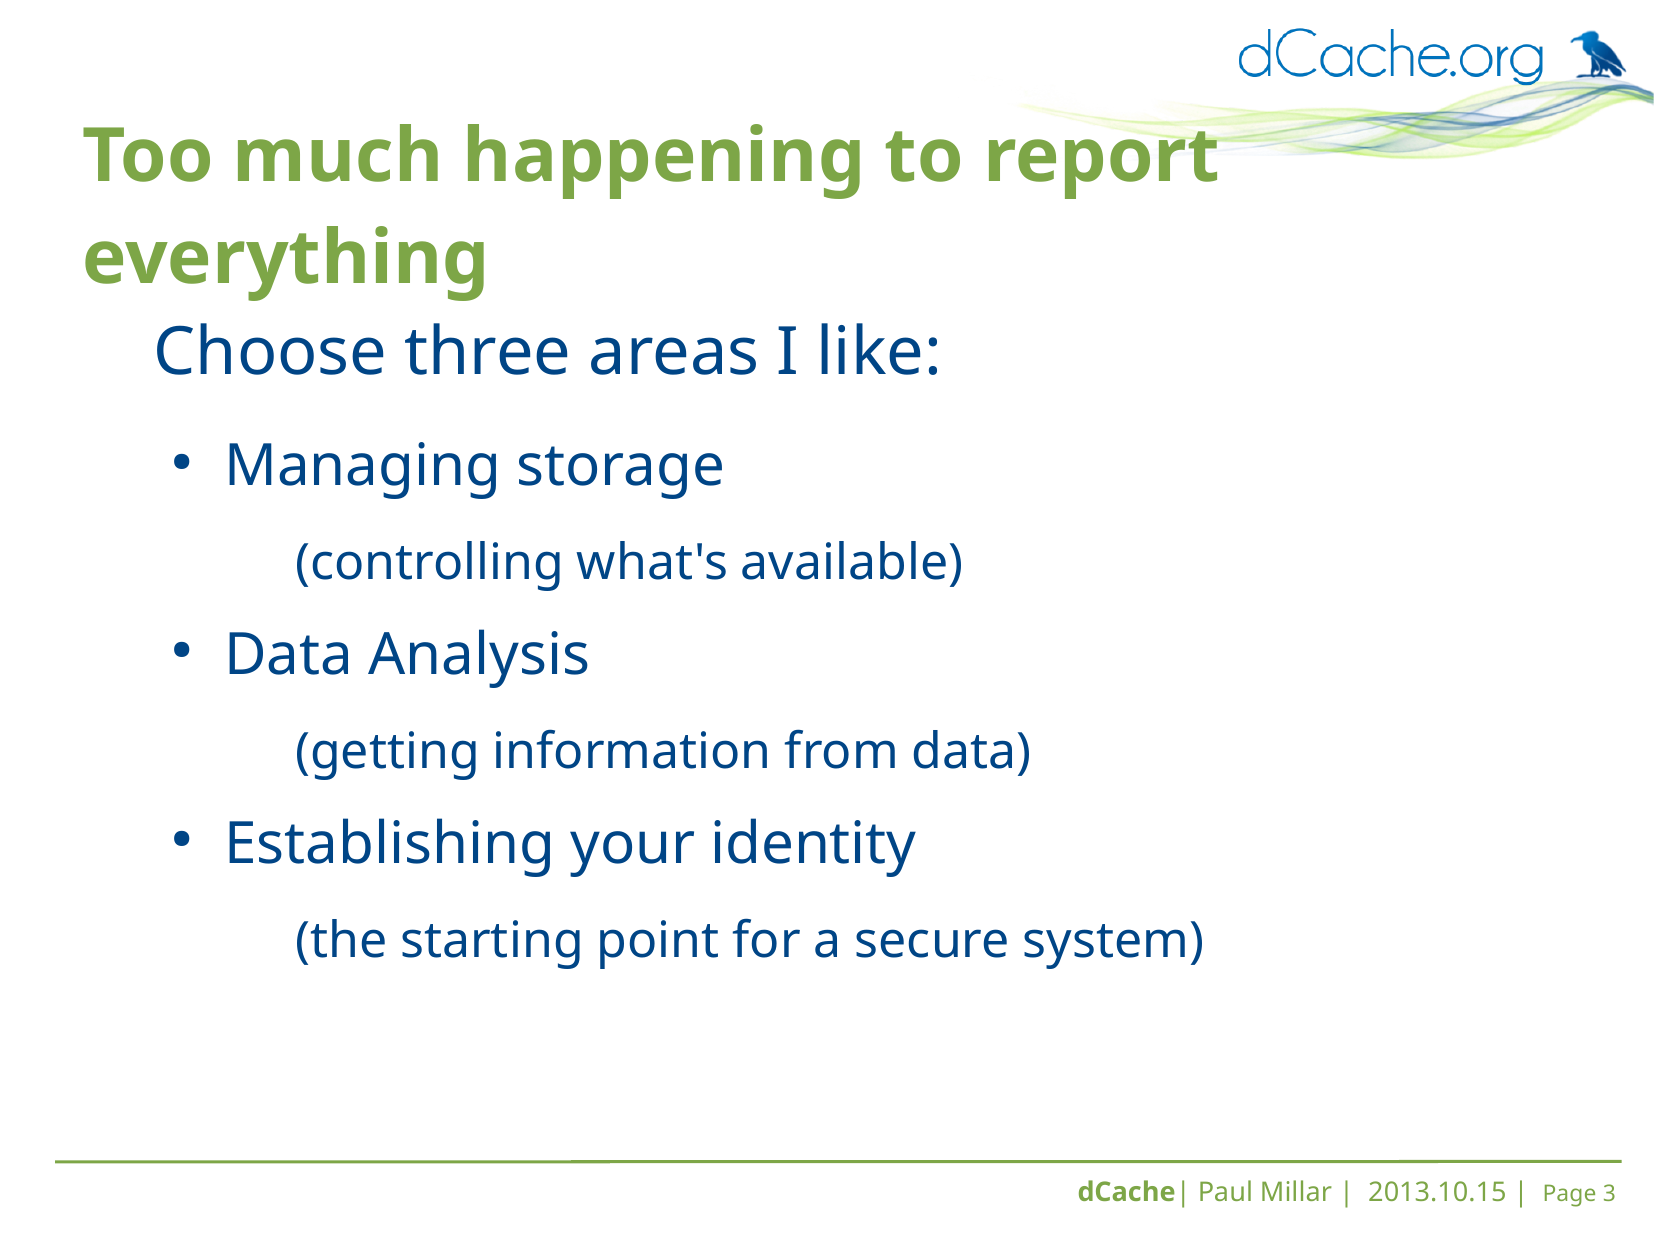

# Too much happening to report everything
Choose three areas I like:
Managing storage
(controlling what's available)
Data Analysis
(getting information from data)
Establishing your identity
(the starting point for a secure system)
3